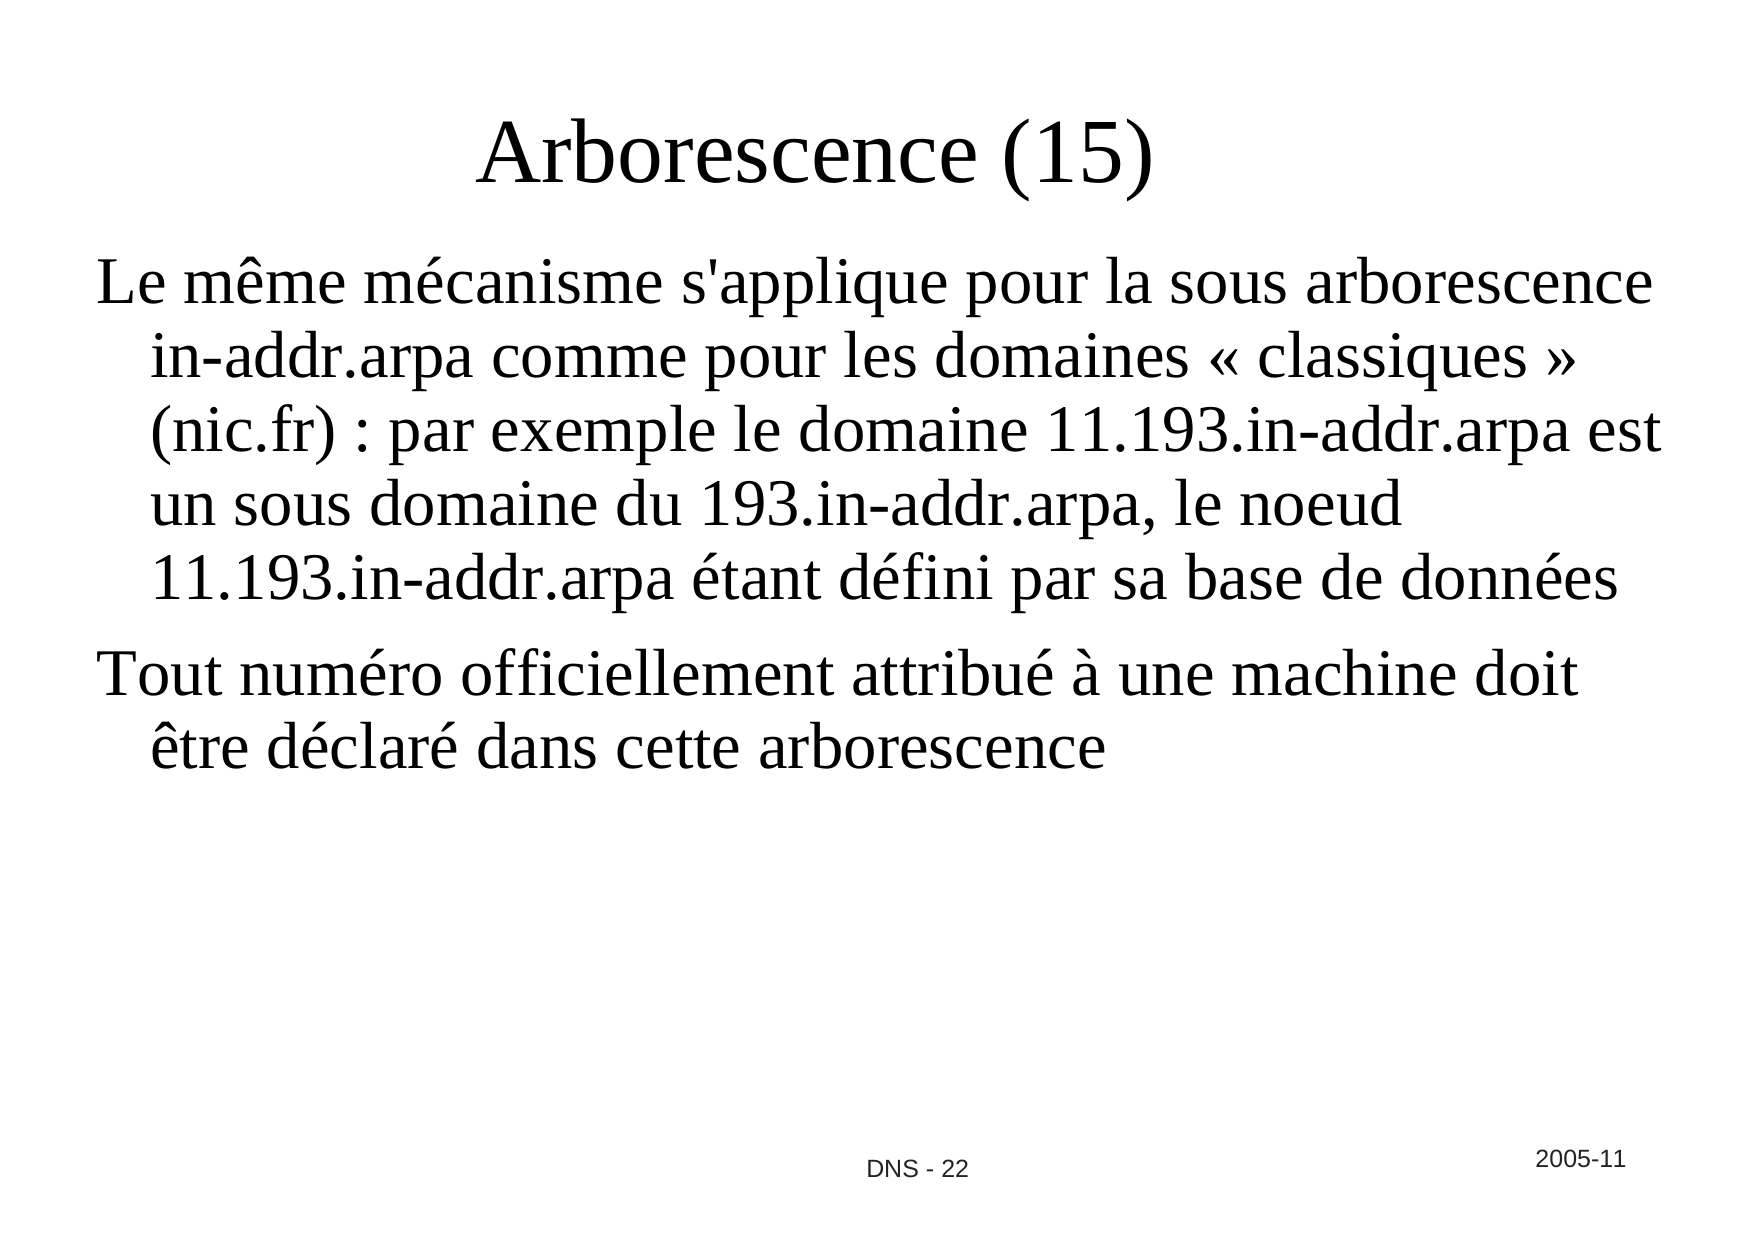

# Arborescence (15)
Le même mécanisme s'applique pour la sous arborescence in-addr.arpa comme pour les domaines « classiques » (nic.fr) : par exemple le domaine 11.193.in-addr.arpa est un sous domaine du 193.in-addr.arpa, le noeud 11.193.in-addr.arpa étant défini par sa base de données
Tout numéro officiellement attribué à une machine doit être déclaré dans cette arborescence